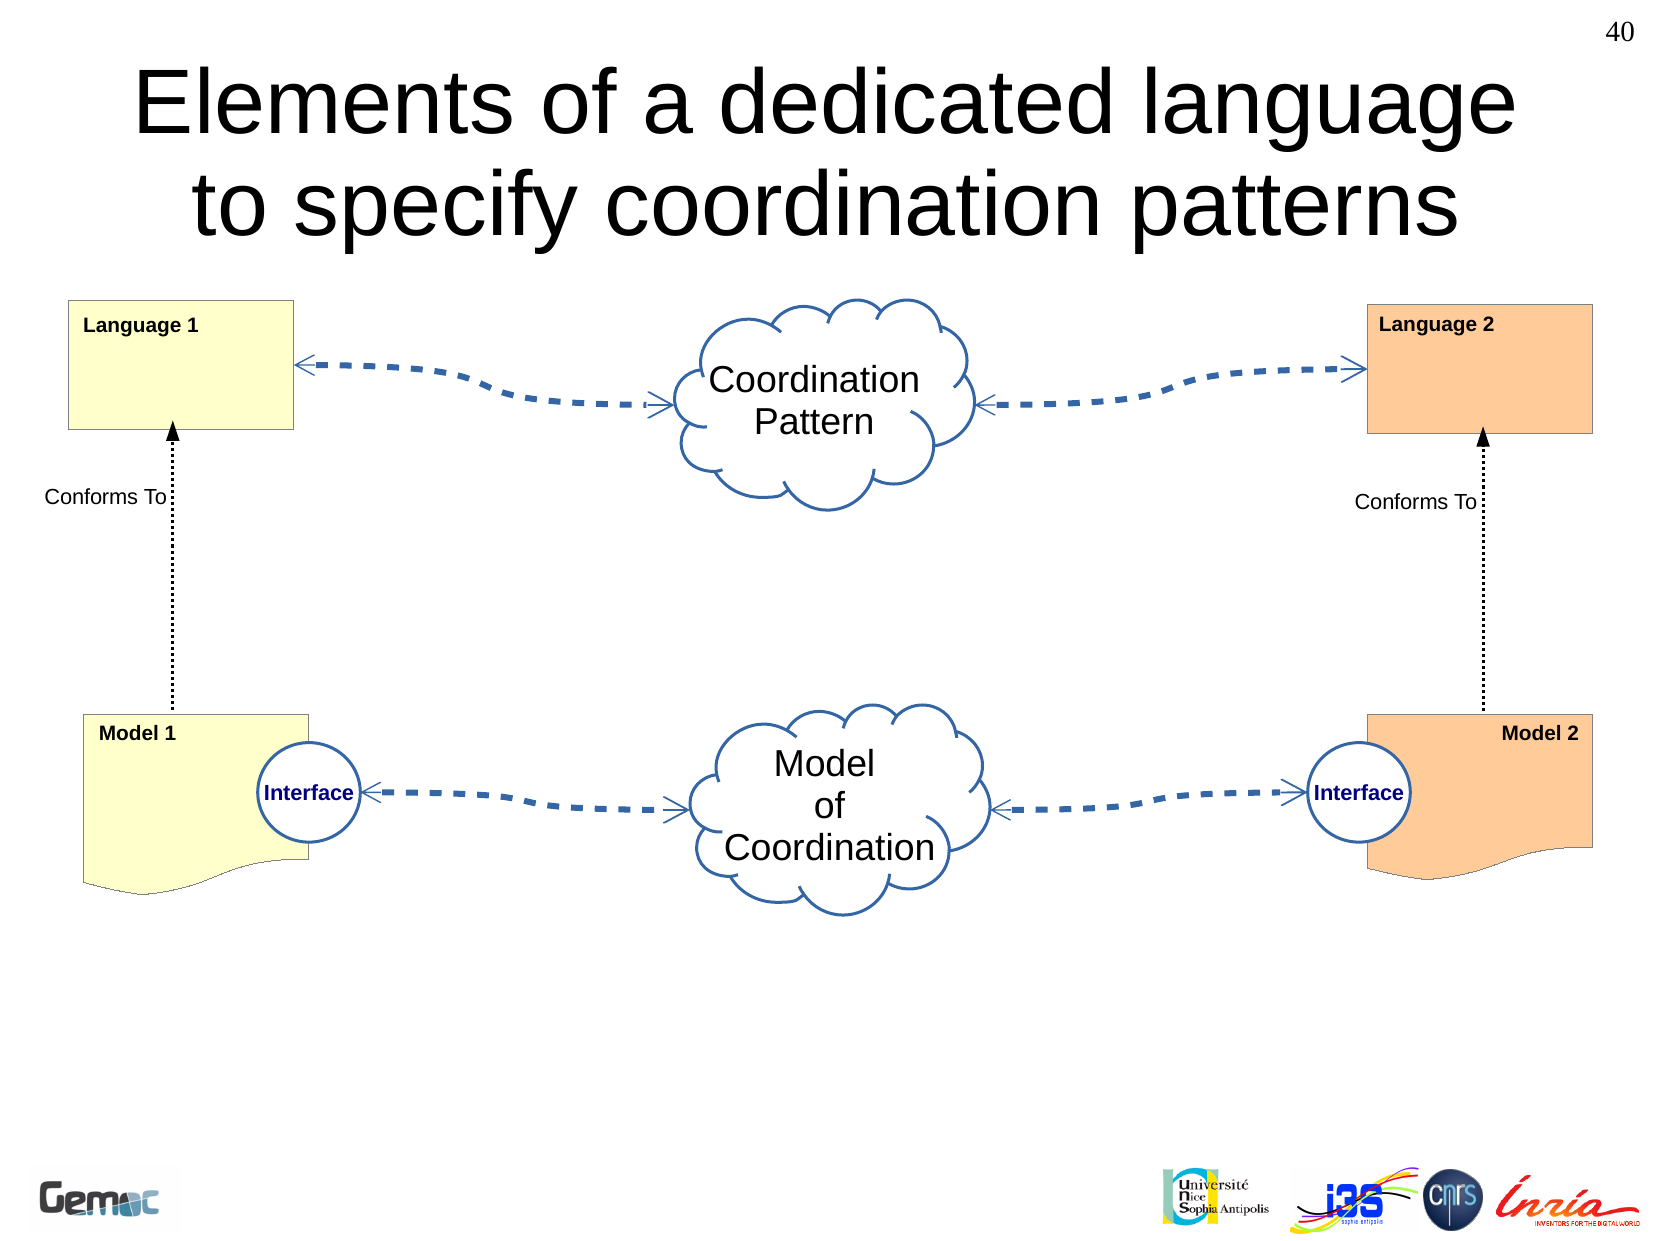

40
# Elements of a dedicated language to specify coordination patterns
Coordination
Pattern
 Language 2
 Language 1
Conforms To
Conforms To
Model
of
Coordination
Model 1
Model 2
Interface
Interface
Language 2
Language 2
Language 2
Language 2
Language 2
Language 2
 generates
 generates
 generates
 generates
 generates
 generates
Conforms to
Conforms to
Conforms to
Conforms to
Conforms to
Conforms to
System
Designer
System
Designer
System
Designer
System
Designer
System
Designer
System
Designer
defines
defines
defines
defines
defines
defines
Model 1
Model 2
Model 3
Model 1
Model 2
Model 3
Model 1
Model 2
Model 3
Model 1
Model 2
Model 3
Model 1
Model 2
Model 3
Model 1
Model 2
Model 3
 Coordination
/
Communication
 Coordination
/
Communication
 Coordination
/
Communication
 Coordination
/
Communication
 Coordination
/
Communication
 Coordination
/
Communication
Model A
Model B
Model B
Model A
Model B
Model B
Model A
Model B
Model B
Model A
Model B
Model B
Model A
Model B
Model B
Model A
Model B
Model B